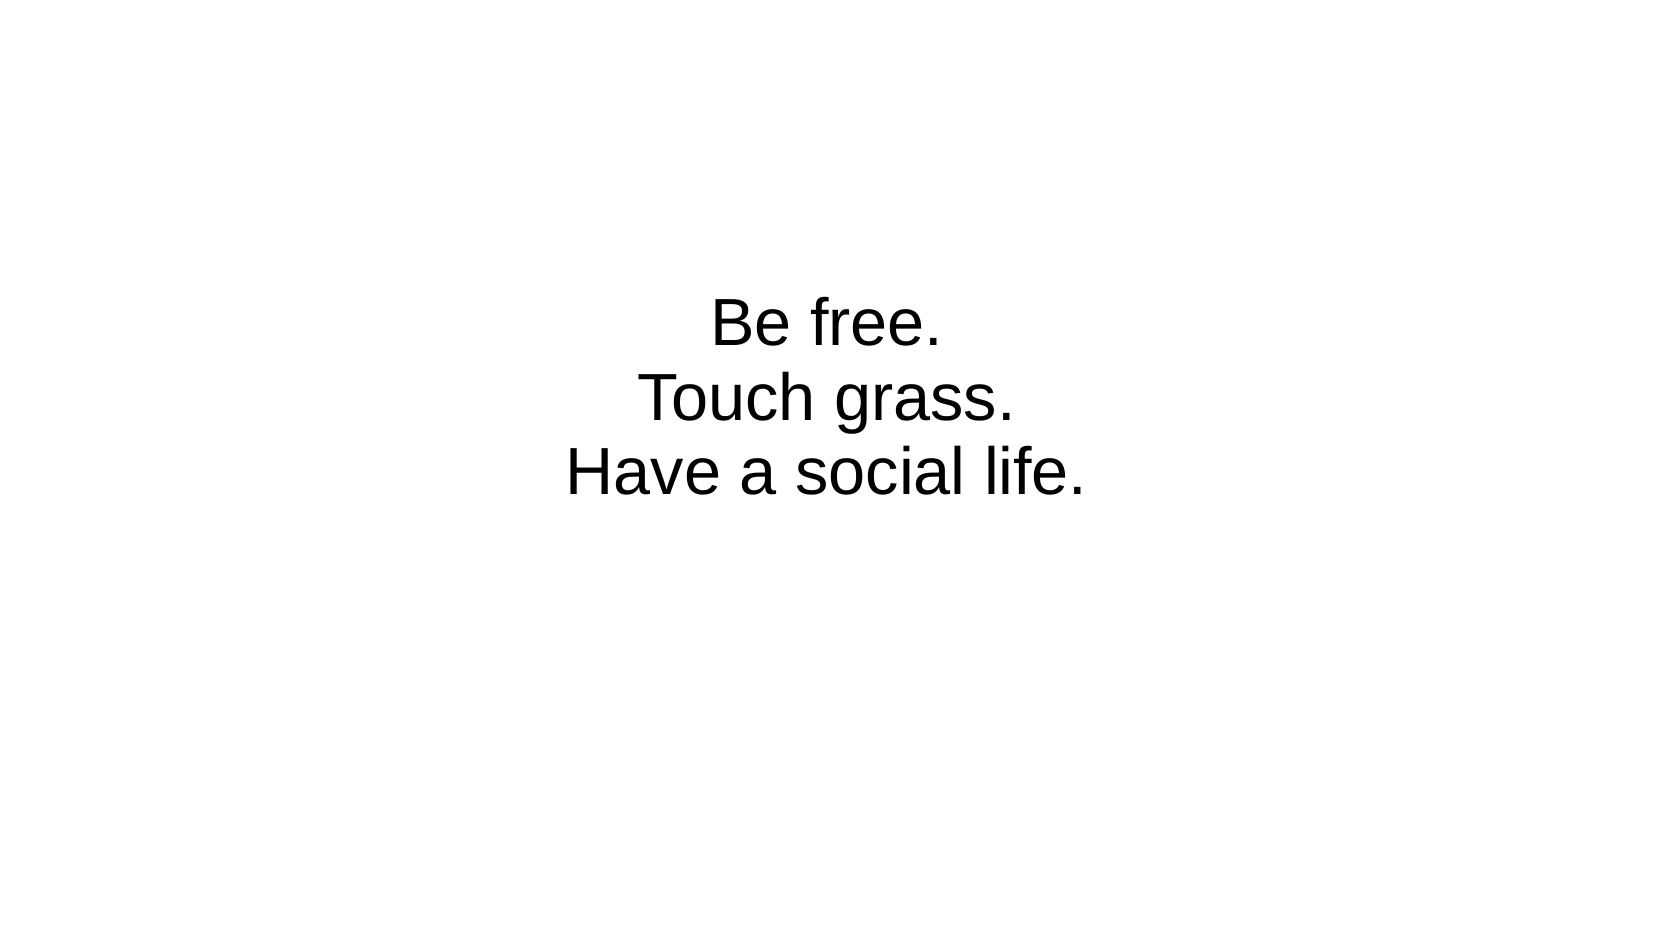

# Be free.
Touch grass.
Have a social life.